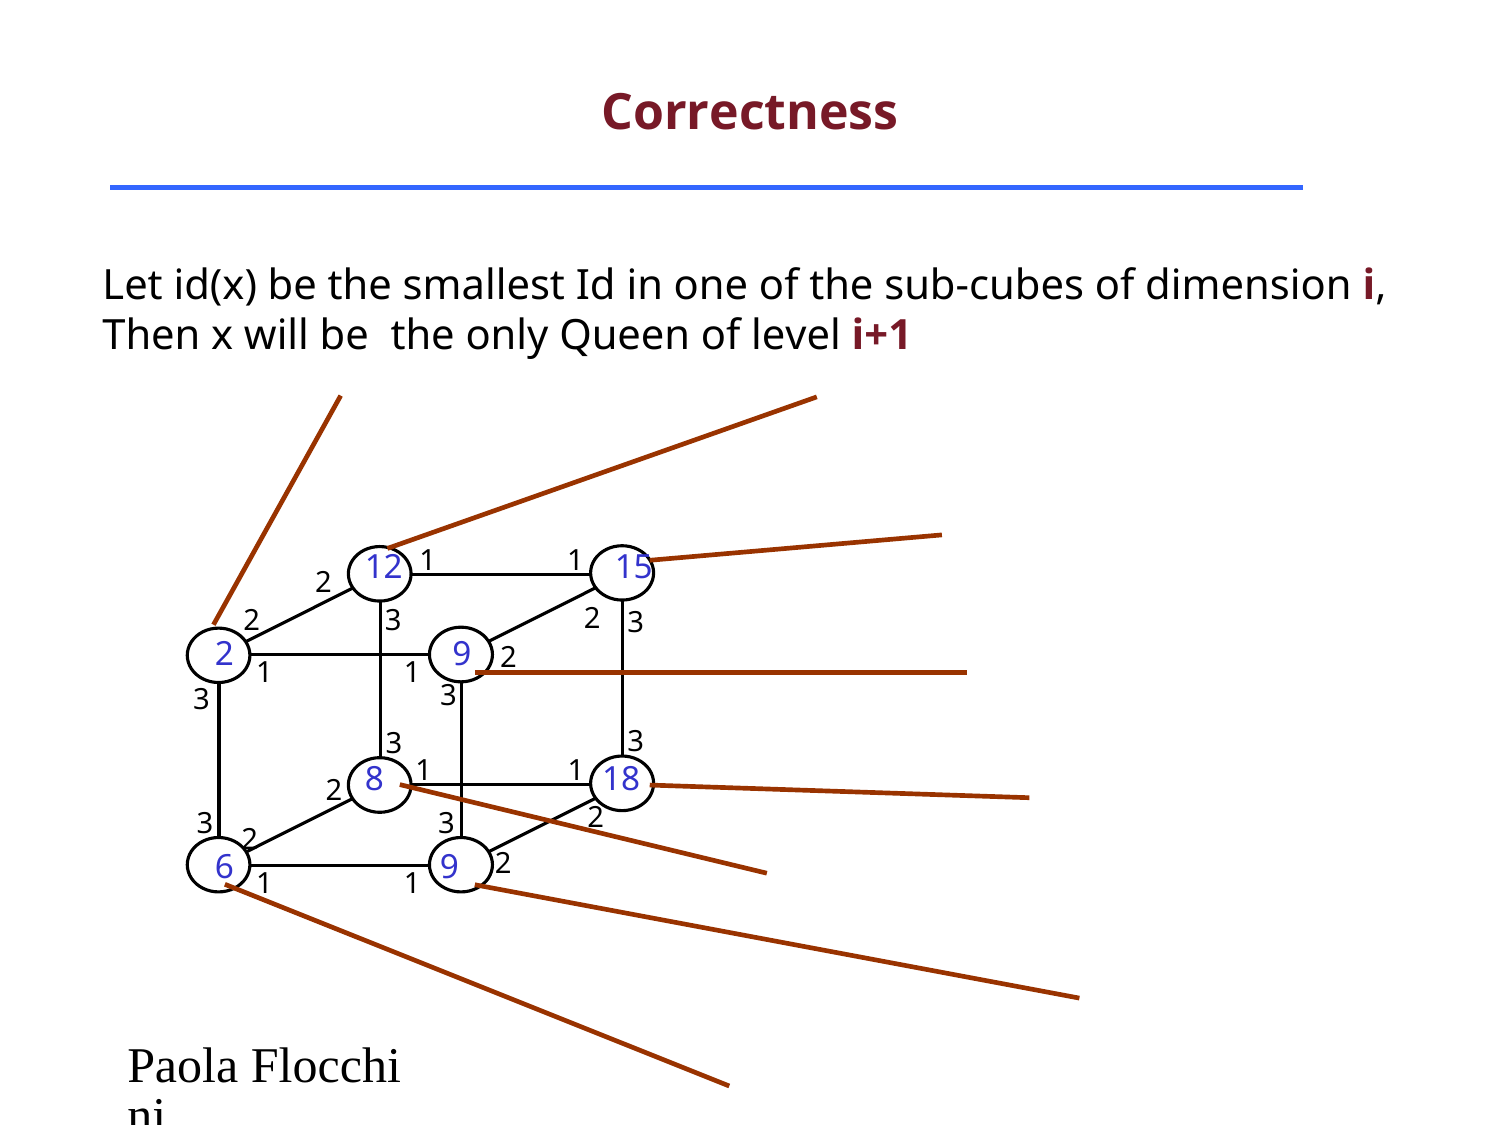

Correctness
Let id(x) be the smallest Id in one of the sub-cubes of dimension i,
Then x will be the only Queen of level i+1
1
1
2
2
3
2
3
2
1
1
3
3
3
3
1
1
2
2
3
3
2
2
1
1
12
15
2
9
8
18
6
9
Paola Flocchini